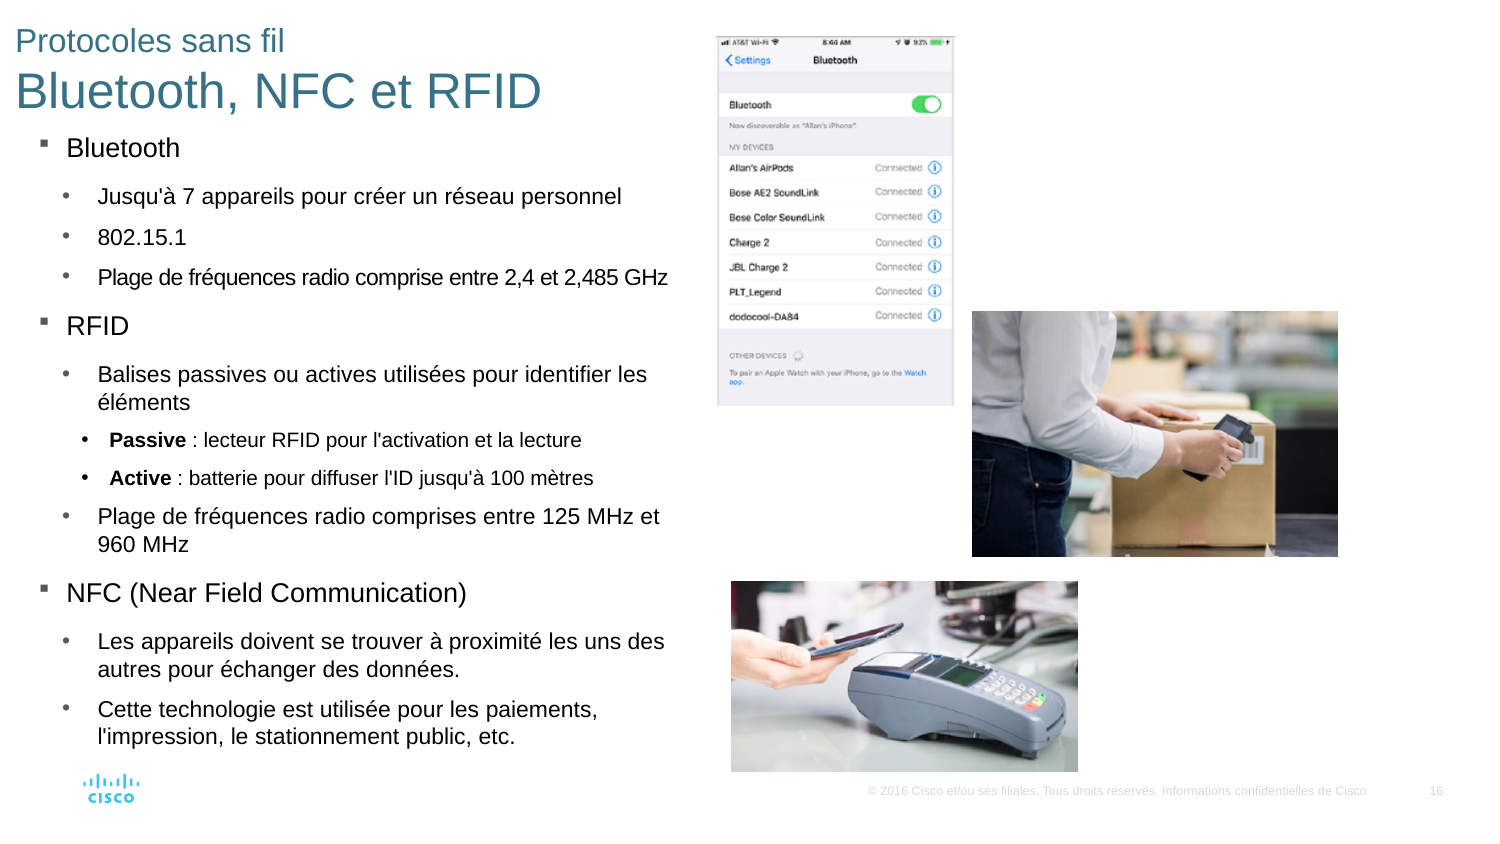

# Protocoles sans fil Bluetooth, NFC et RFID
Bluetooth
Jusqu'à 7 appareils pour créer un réseau personnel
802.15.1
Plage de fréquences radio comprise entre 2,4 et 2,485 GHz
RFID
Balises passives ou actives utilisées pour identifier les éléments
Passive : lecteur RFID pour l'activation et la lecture
Active : batterie pour diffuser l'ID jusqu'à 100 mètres
Plage de fréquences radio comprises entre 125 MHz et 960 MHz
NFC (Near Field Communication)
Les appareils doivent se trouver à proximité les uns des autres pour échanger des données.
Cette technologie est utilisée pour les paiements, l'impression, le stationnement public, etc.